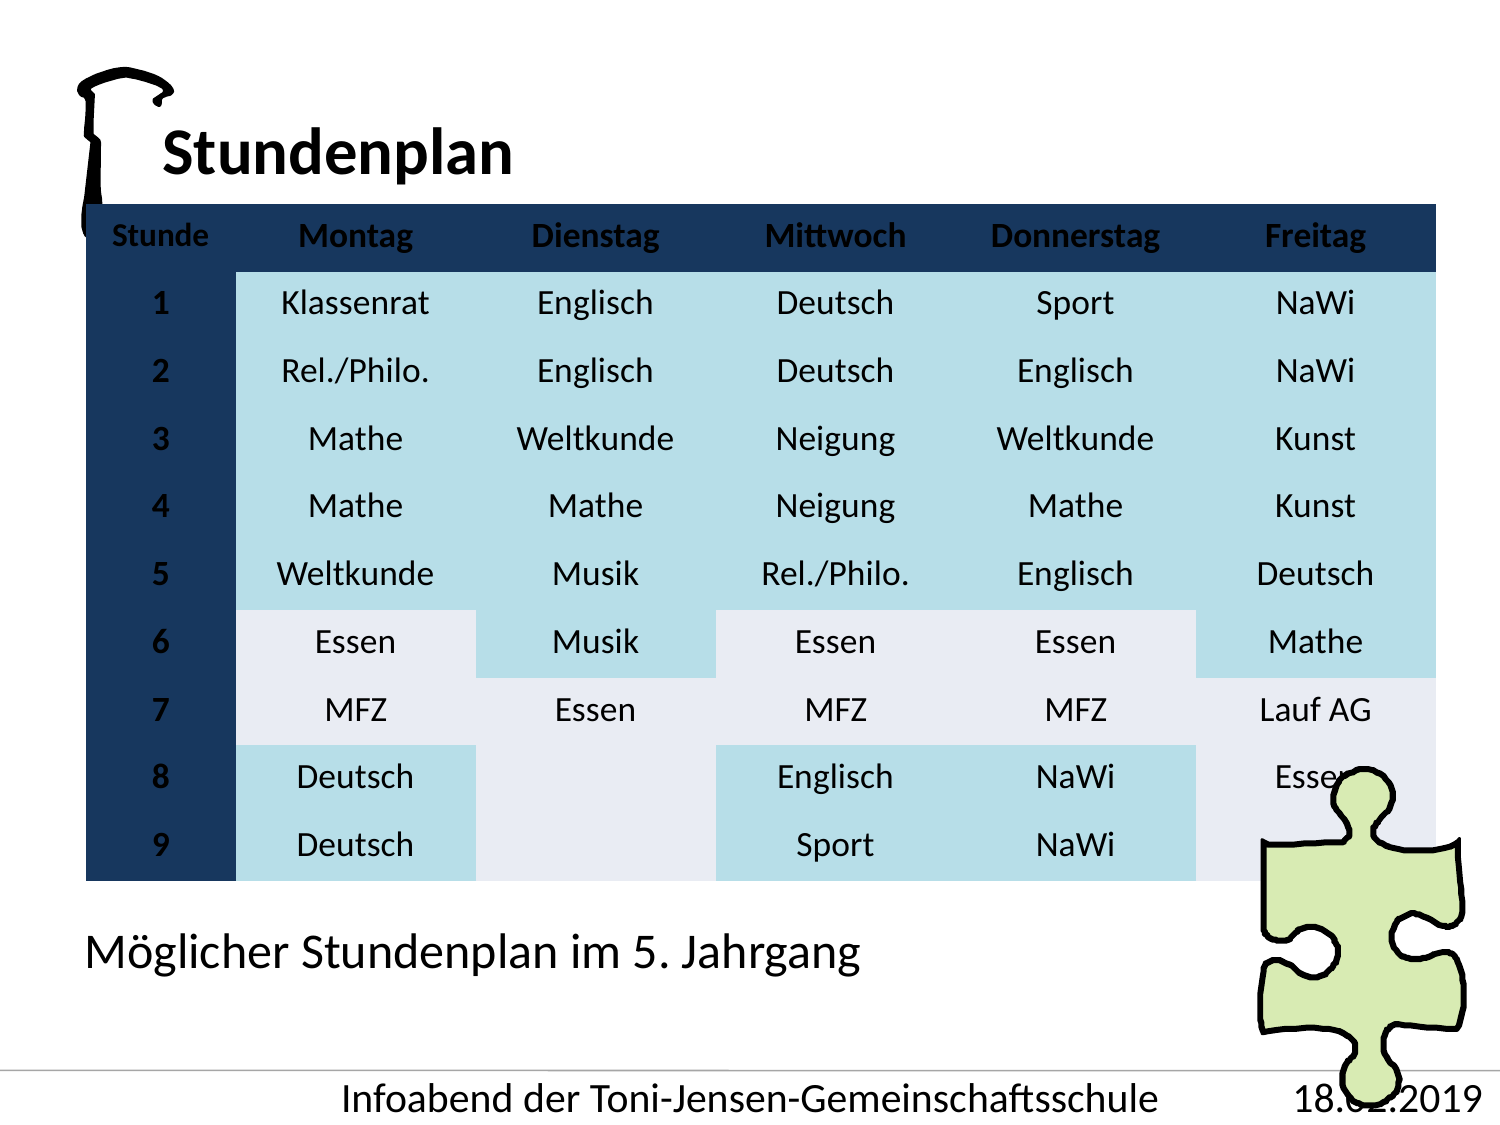

Stundenplan
| Stunde | Montag | Dienstag | Mittwoch | Donnerstag | Freitag |
| --- | --- | --- | --- | --- | --- |
| 1 | Klassenrat | Englisch | Deutsch | Sport | NaWi |
| 2 | Rel./Philo. | Englisch | Deutsch | Englisch | NaWi |
| 3 | Mathe | Weltkunde | Neigung | Weltkunde | Kunst |
| 4 | Mathe | Mathe | Neigung | Mathe | Kunst |
| 5 | Weltkunde | Musik | Rel./Philo. | Englisch | Deutsch |
| 6 | Essen | Musik | Essen | Essen | Mathe |
| 7 | MFZ | Essen | MFZ | MFZ | Lauf AG |
| 8 | Deutsch | | Englisch | NaWi | Essen |
| 9 | Deutsch | | Sport | NaWi | |
Möglicher Stundenplan im 5. Jahrgang
18.02.2019
Infoabend der Toni-Jensen-Gemeinschaftsschule